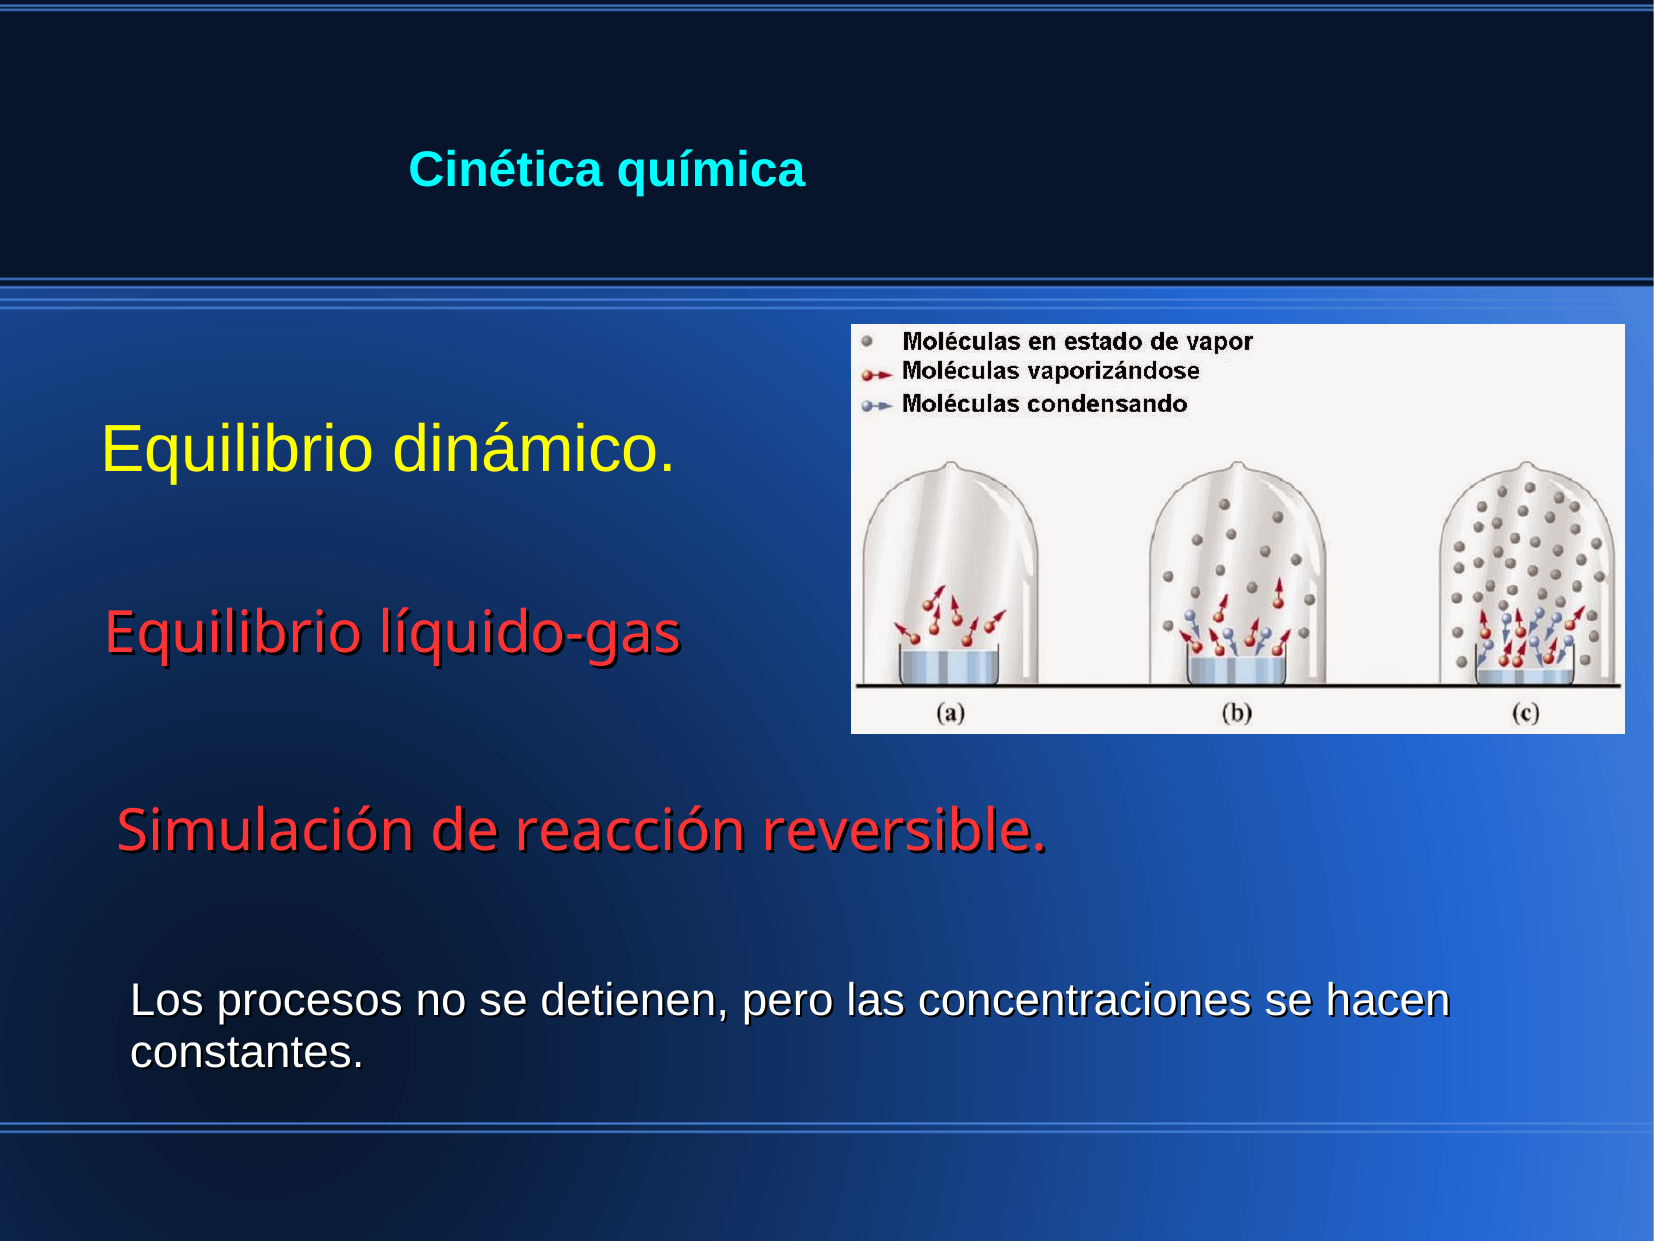

# Cinética química
Equilibrio dinámico.
 Equilibrio líquido-gas
Simulación de reacción reversible.
Los procesos no se detienen, pero las concentraciones se hacen constantes.